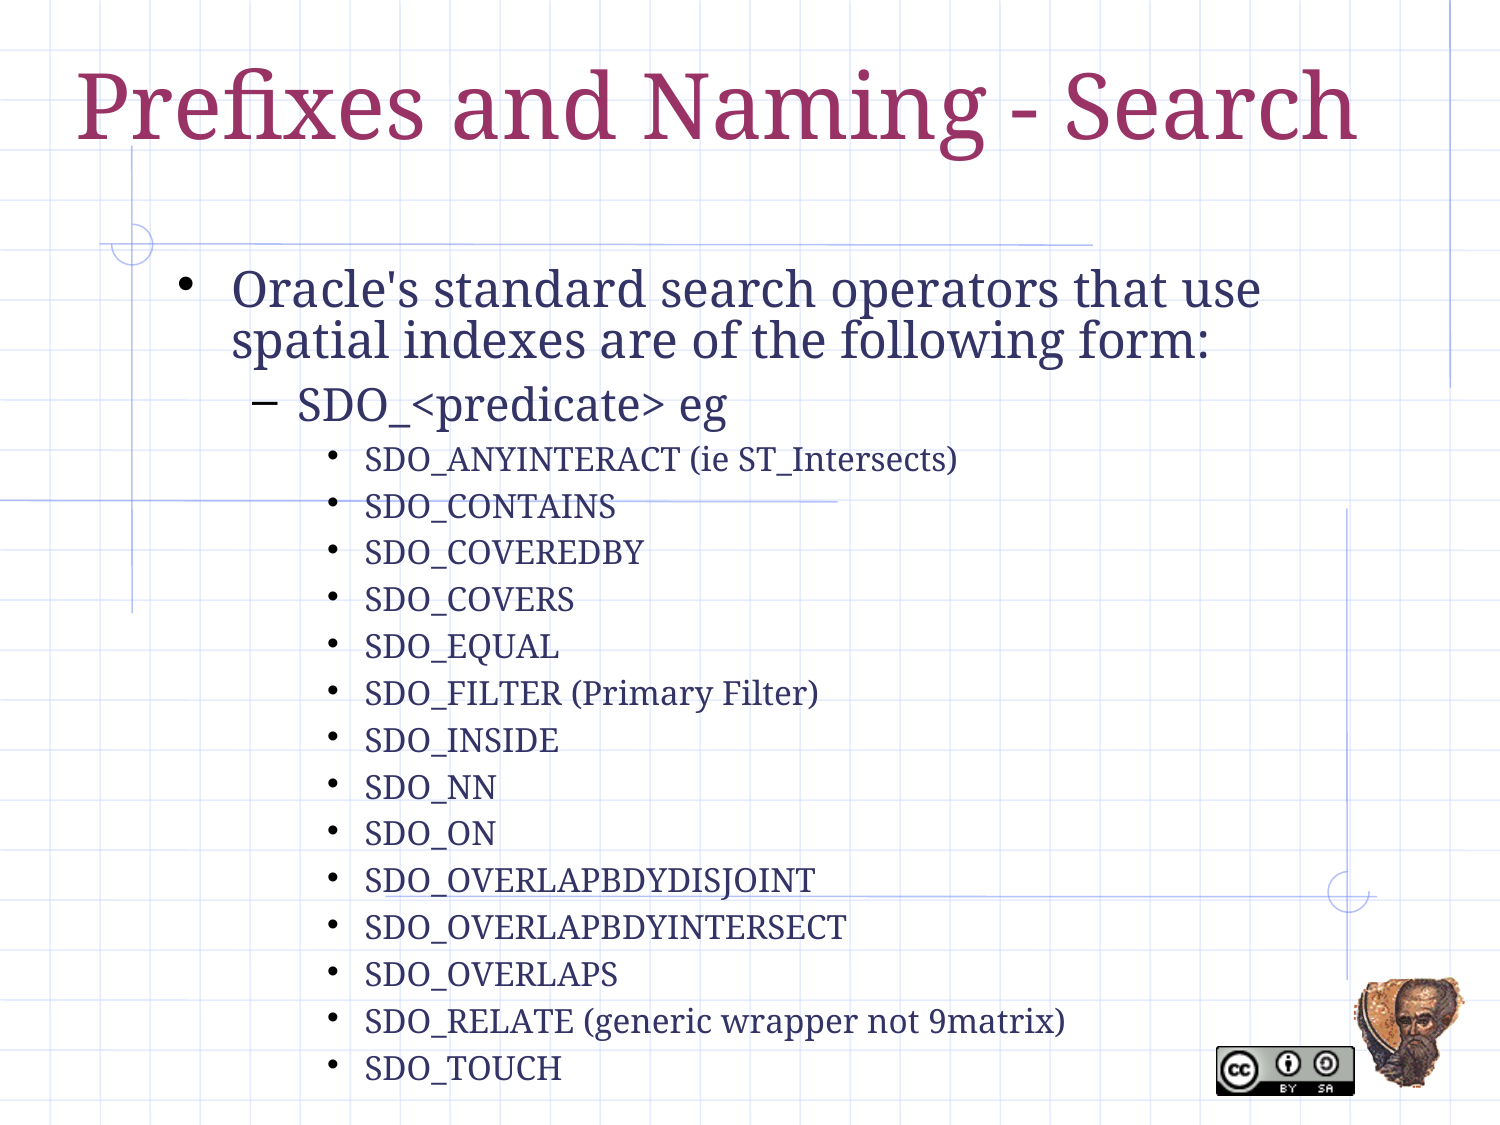

# Prefixes and Naming - Search
Oracle's standard search operators that use spatial indexes are of the following form:
SDO_<predicate> eg
SDO_ANYINTERACT (ie ST_Intersects)
SDO_CONTAINS
SDO_COVEREDBY
SDO_COVERS
SDO_EQUAL
SDO_FILTER (Primary Filter)
SDO_INSIDE
SDO_NN
SDO_ON
SDO_OVERLAPBDYDISJOINT
SDO_OVERLAPBDYINTERSECT
SDO_OVERLAPS
SDO_RELATE (generic wrapper not 9matrix)
SDO_TOUCH